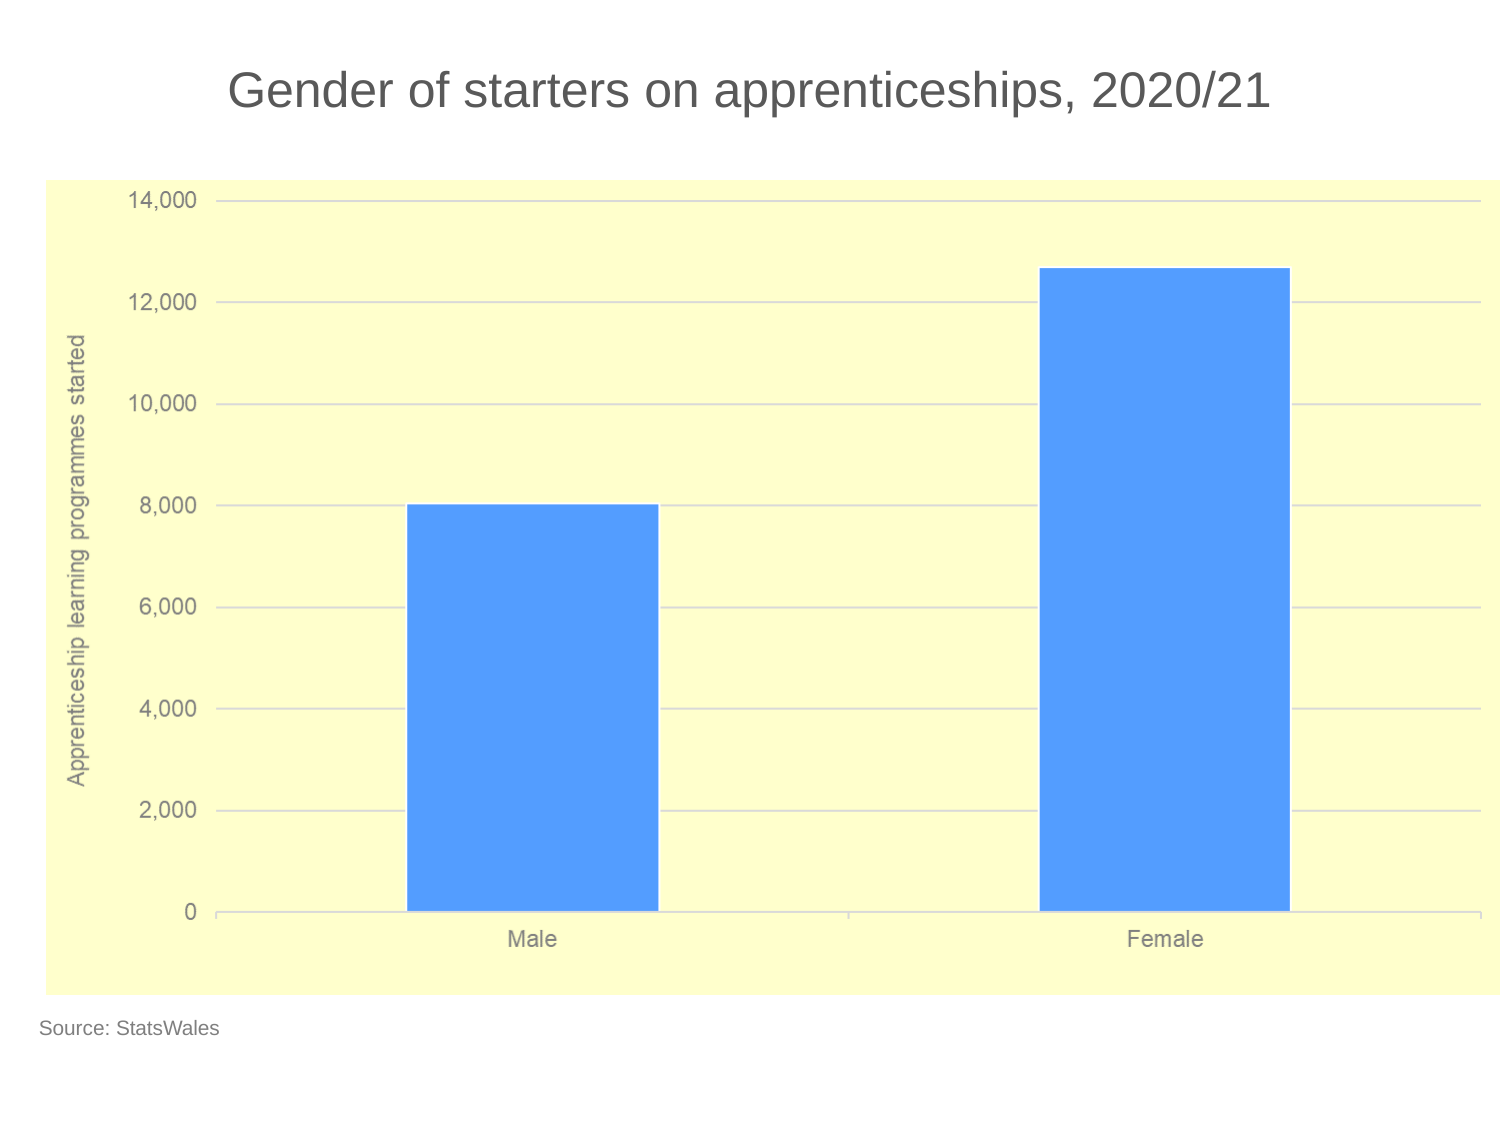

# Gender of starters on apprenticeships, 2020/21
Source: StatsWales